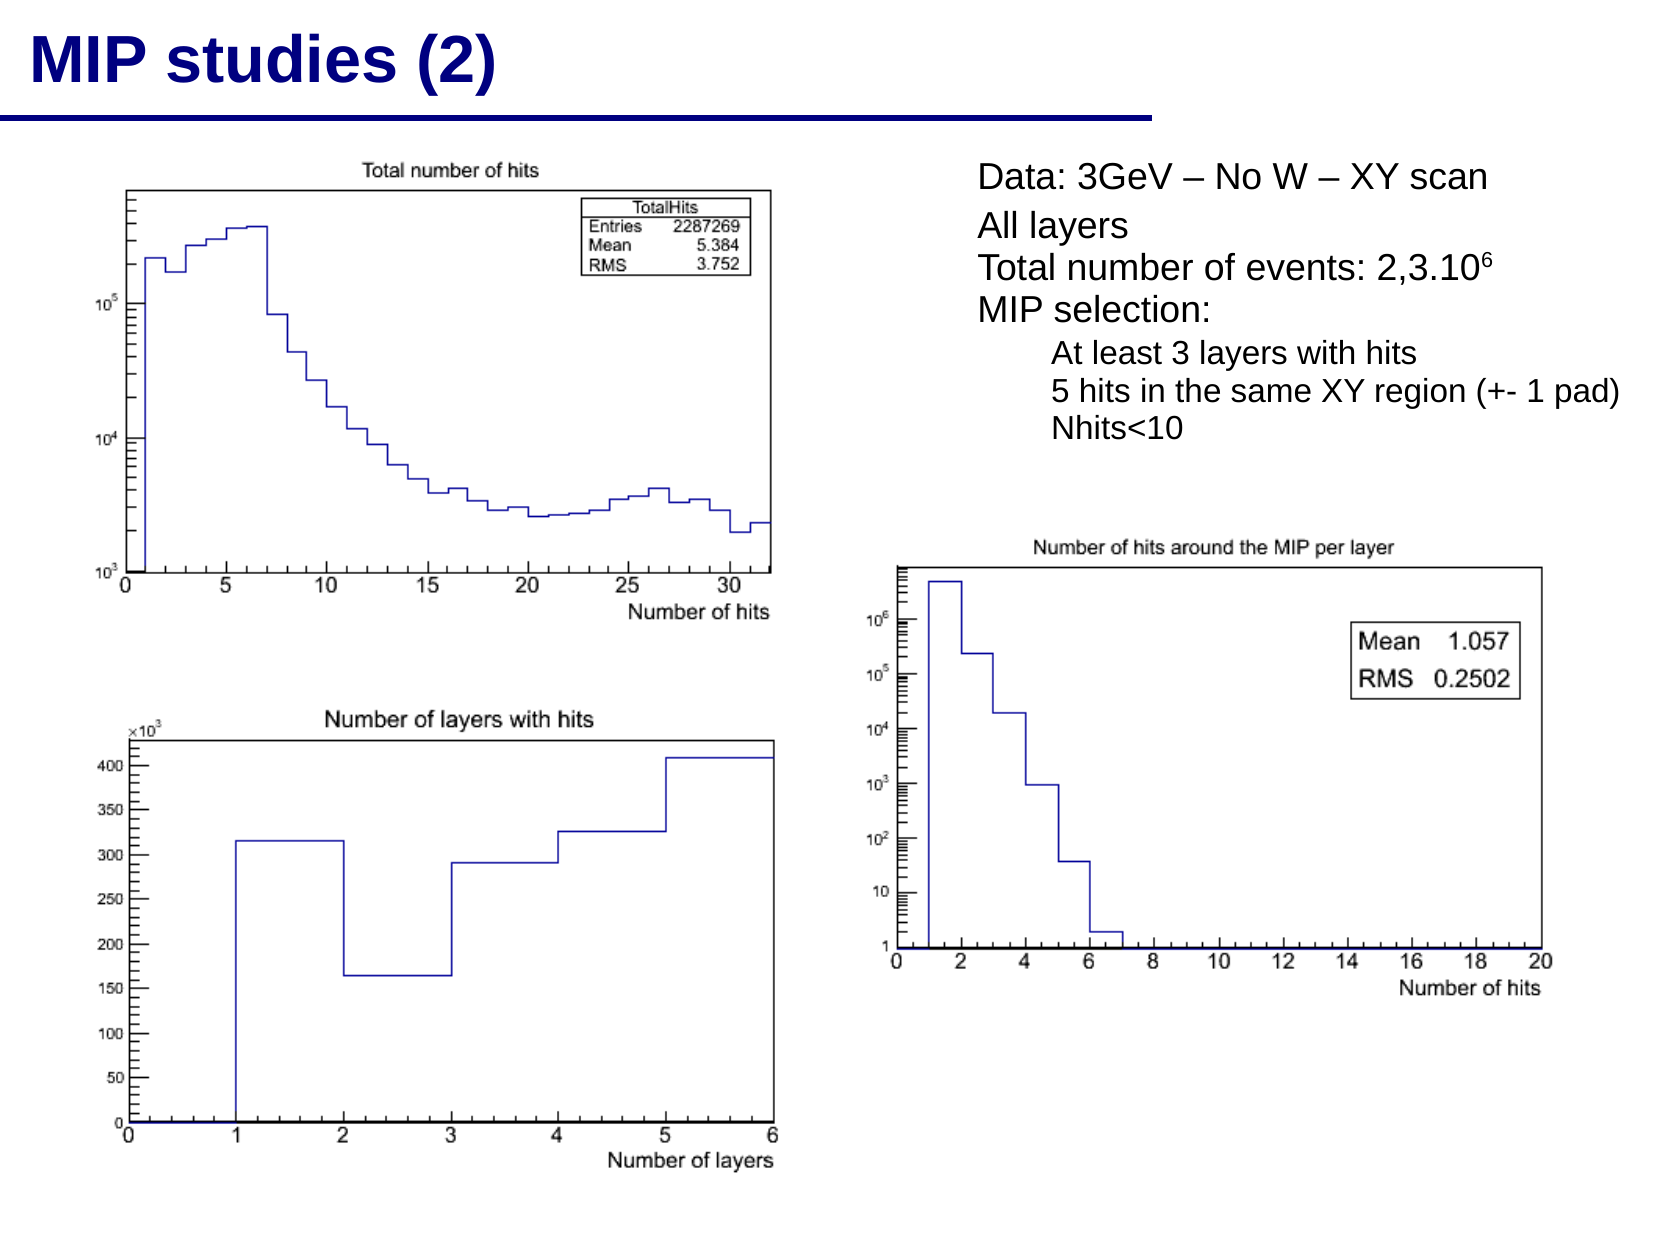

# MIP studies (2)
Data: 3GeV – No W – XY scan
All layers
Total number of events: 2,3.106
MIP selection:
	At least 3 layers with hits
	5 hits in the same XY region (+- 1 pad)
	Nhits<10